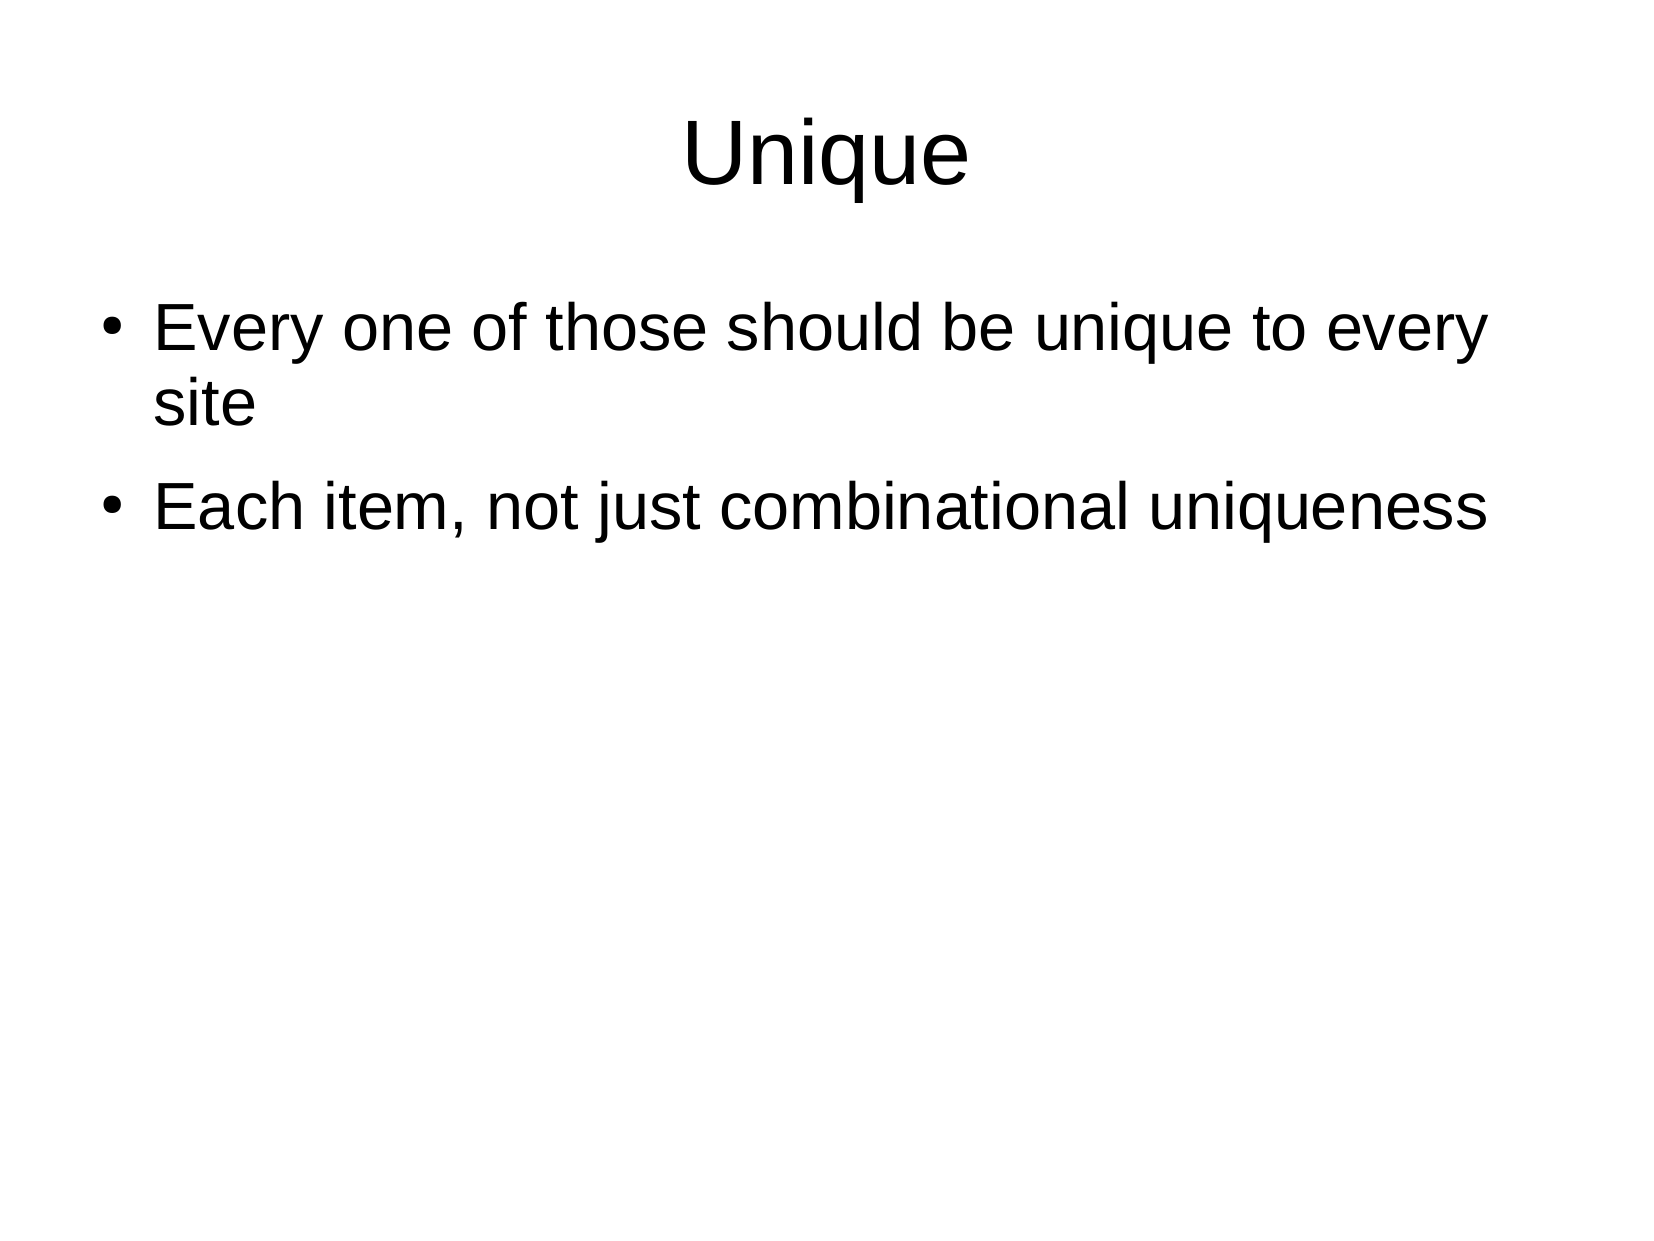

# Unique
Every one of those should be unique to every site
Each item, not just combinational uniqueness